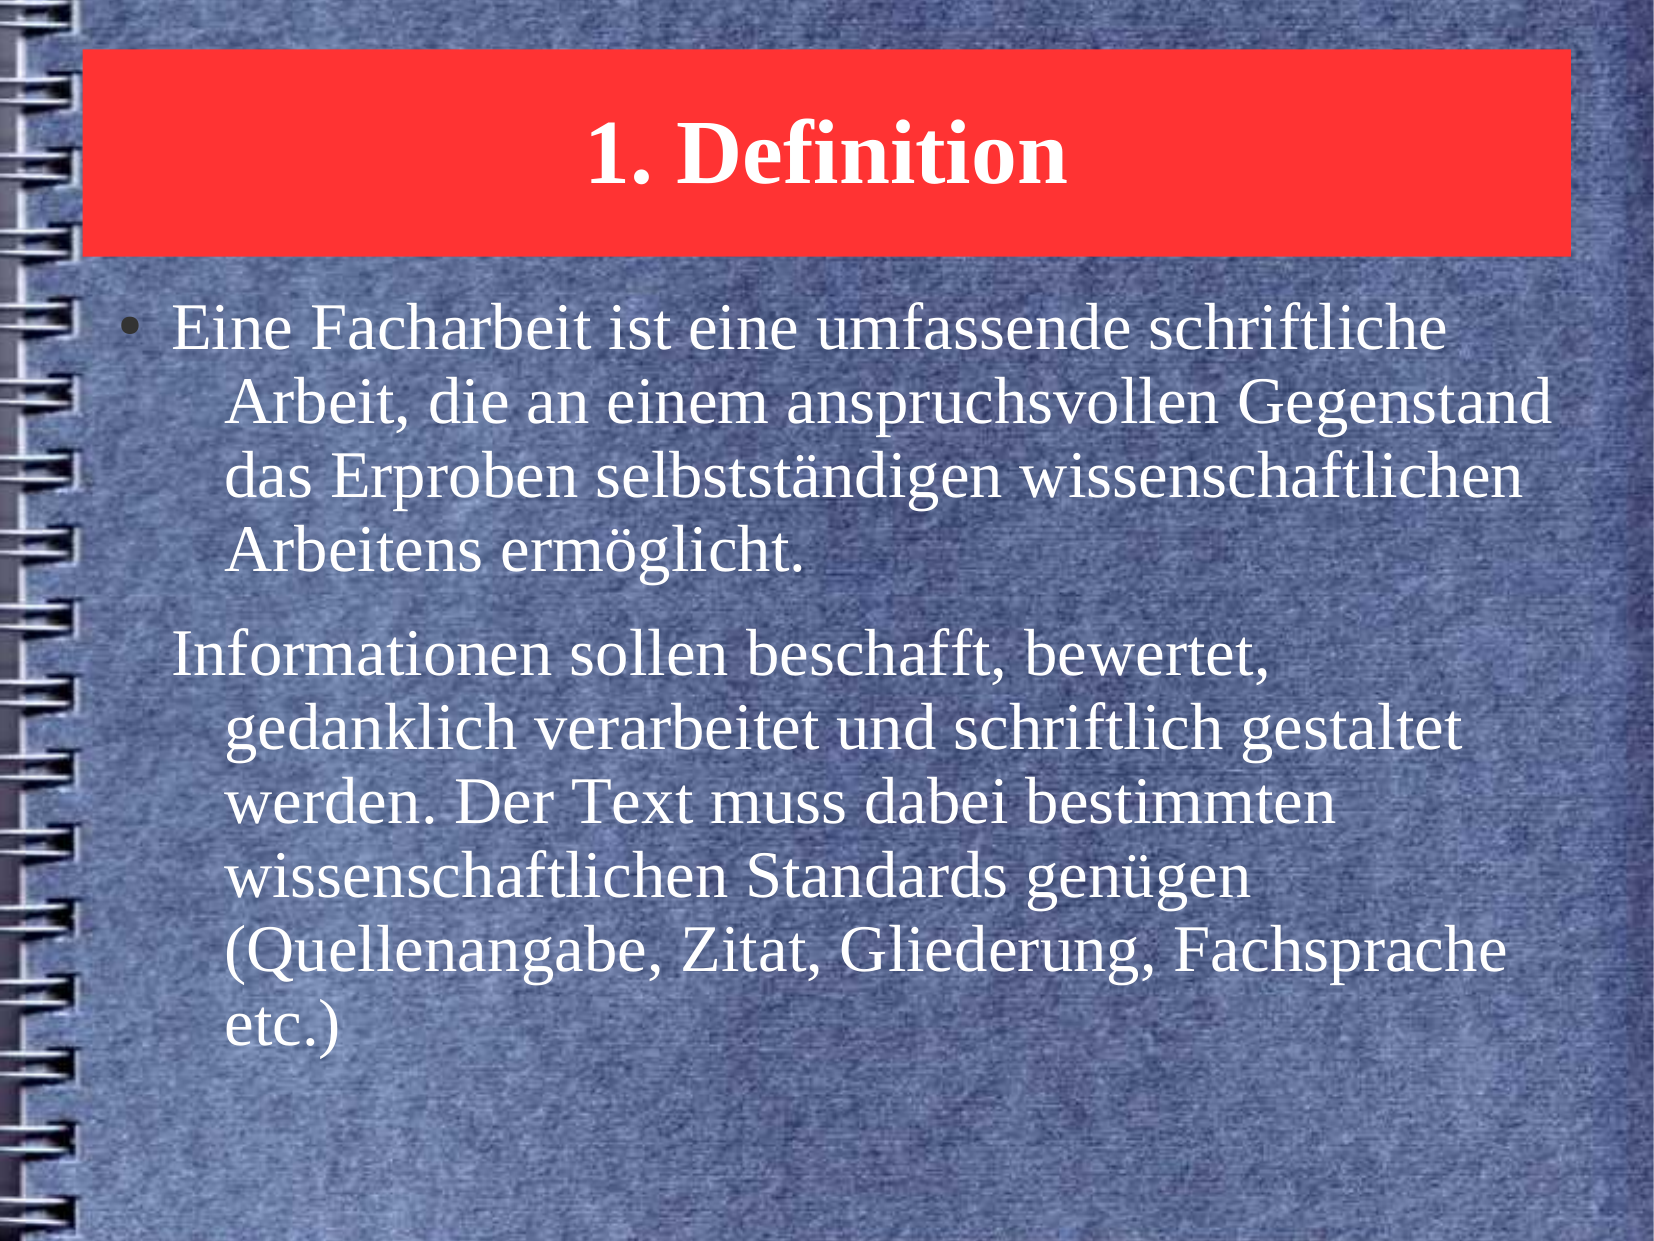

# 1. Definition
Eine Facharbeit ist eine umfassende schriftliche Arbeit, die an einem anspruchsvollen Gegenstand das Erproben selbstständigen wissenschaftlichen Arbeitens ermöglicht.
Informationen sollen beschafft, bewertet, gedanklich verarbeitet und schriftlich gestaltet werden. Der Text muss dabei bestimmten wissenschaftlichen Standards genügen (Quellenangabe, Zitat, Gliederung, Fachsprache etc.)